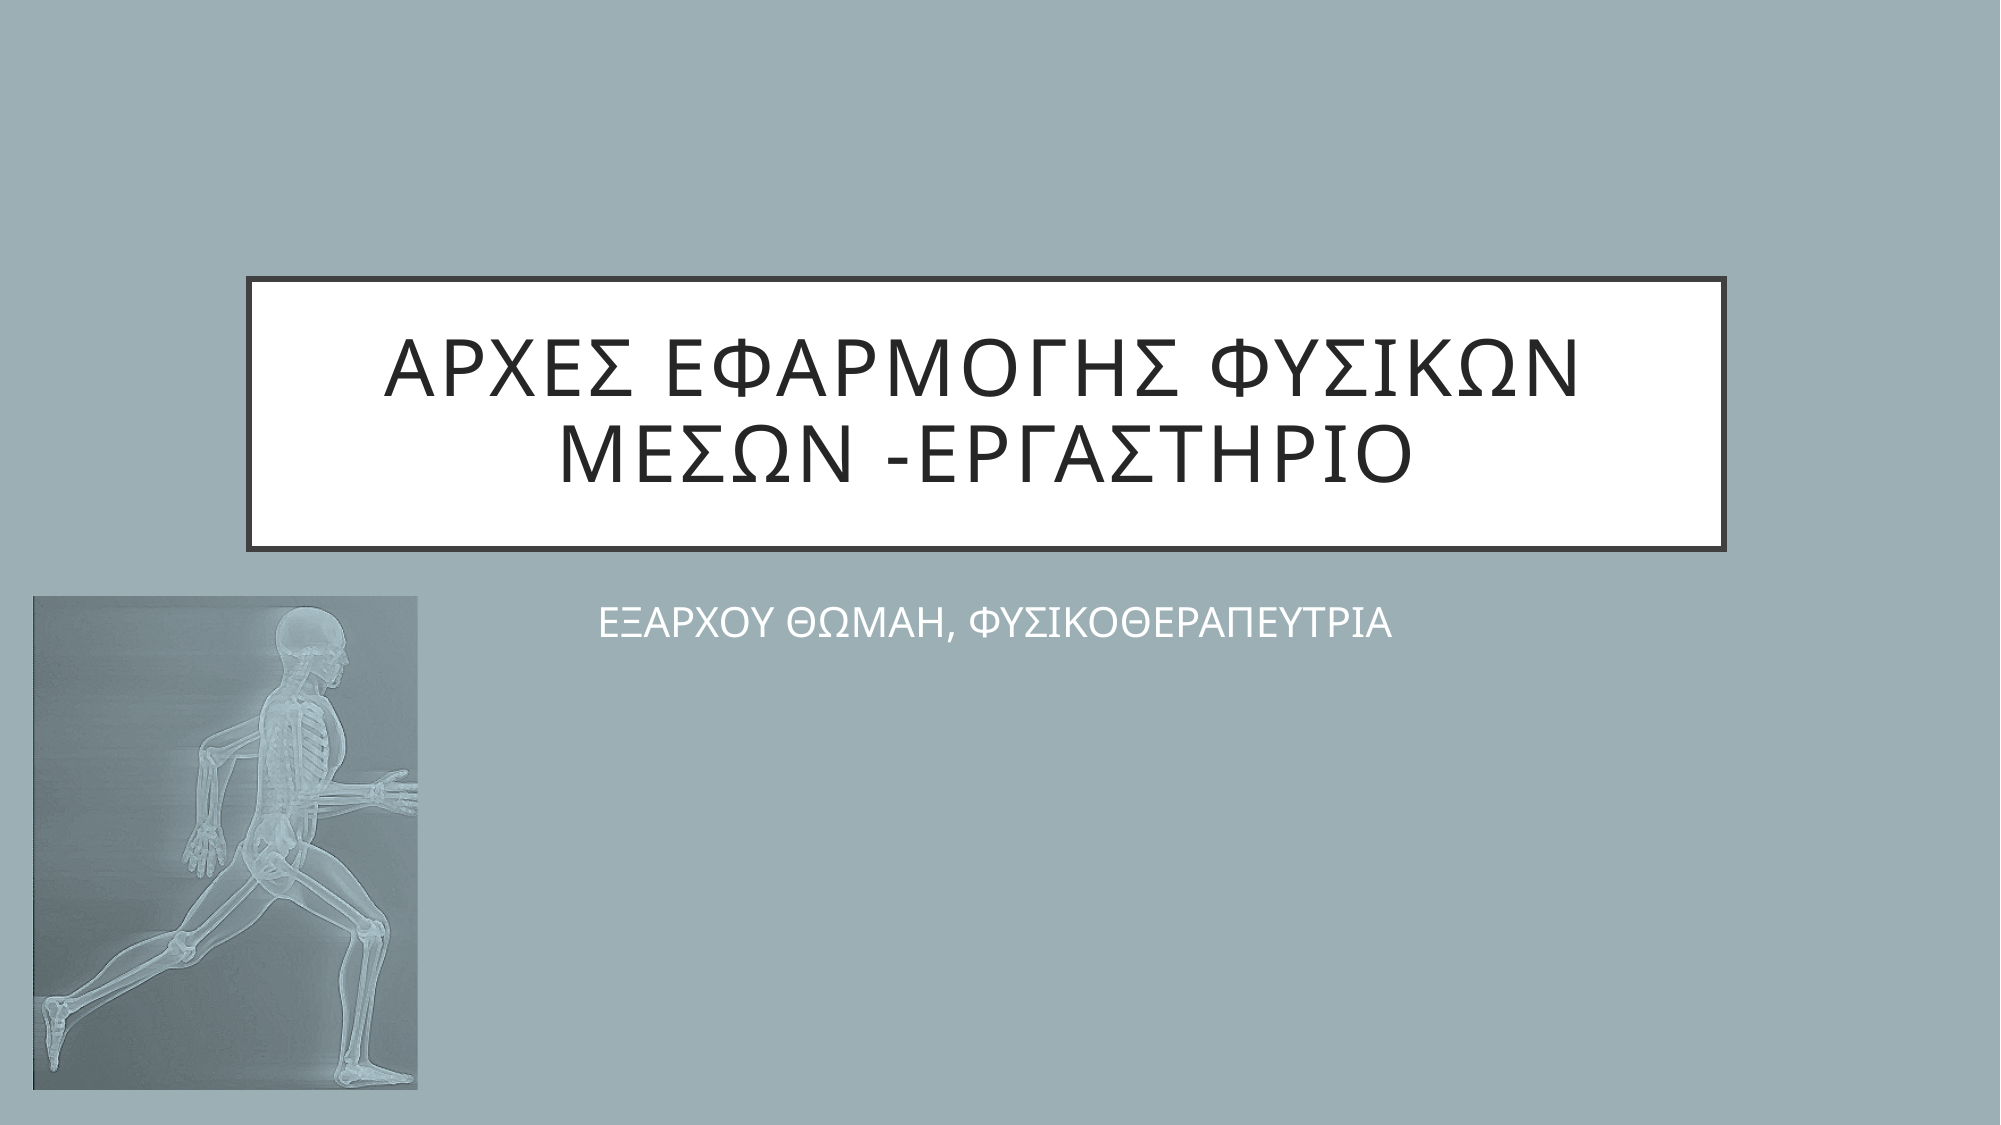

# Αρχεσ εφαρμογησ φυσικων μεσων -εργαστηριο
ΕΞΑΡΧΟΥ ΘΩΜΑΗ, ΦΥΣΙΚΟΘΕΡΑΠΕΥΤΡΙΑ